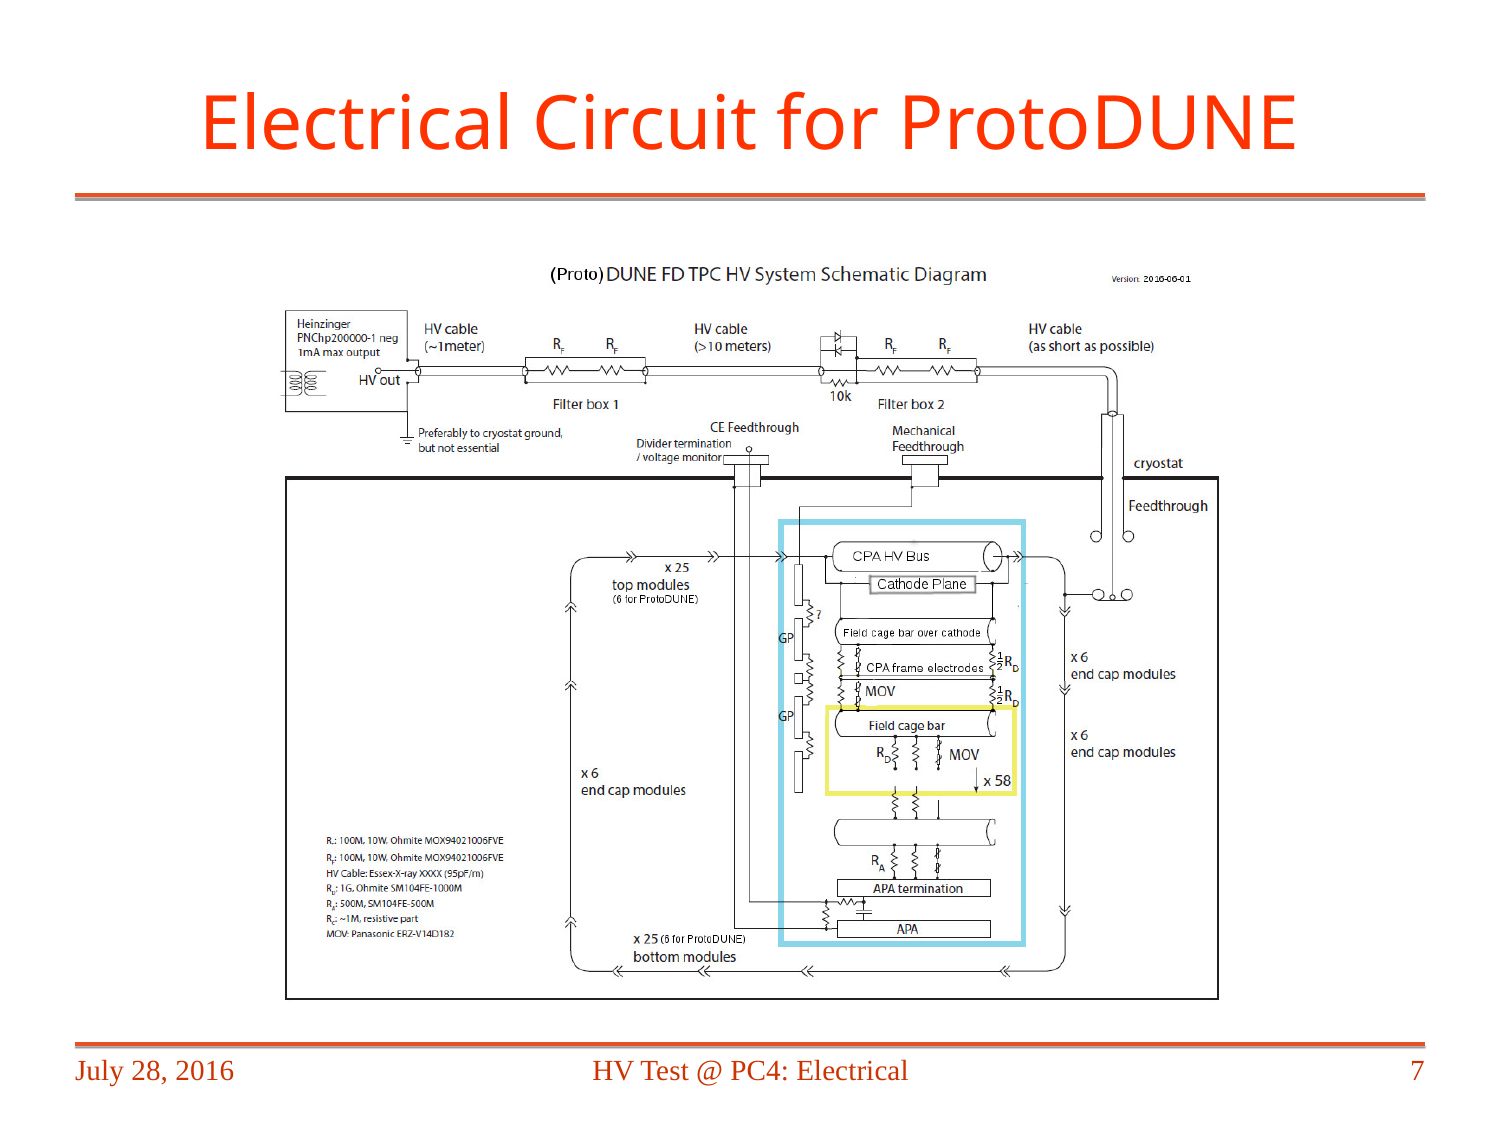

# Electrical Circuit for ProtoDUNE
July 28, 2016
HV Test @ PC4: Electrical
7